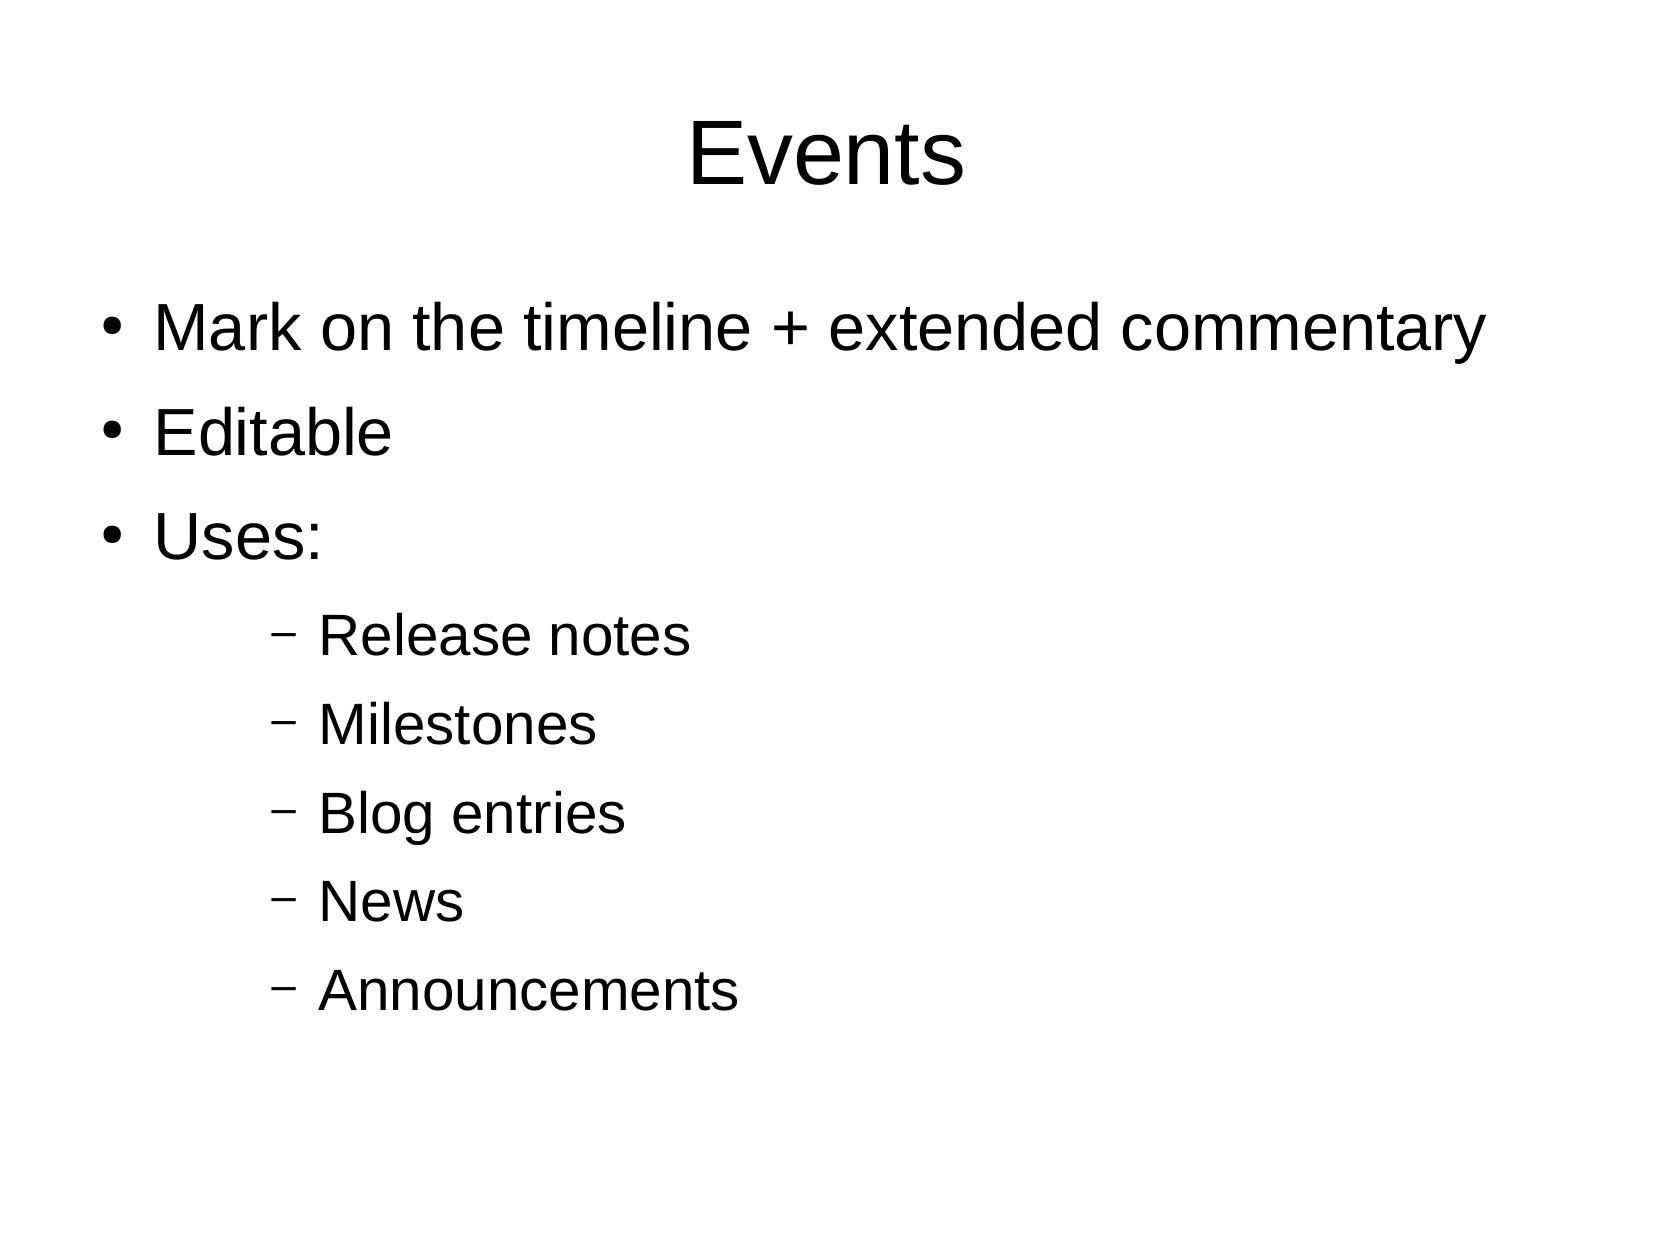

# Events
Mark on the timeline + extended commentary
Editable
Uses:
Release notes
Milestones
Blog entries
News
Announcements